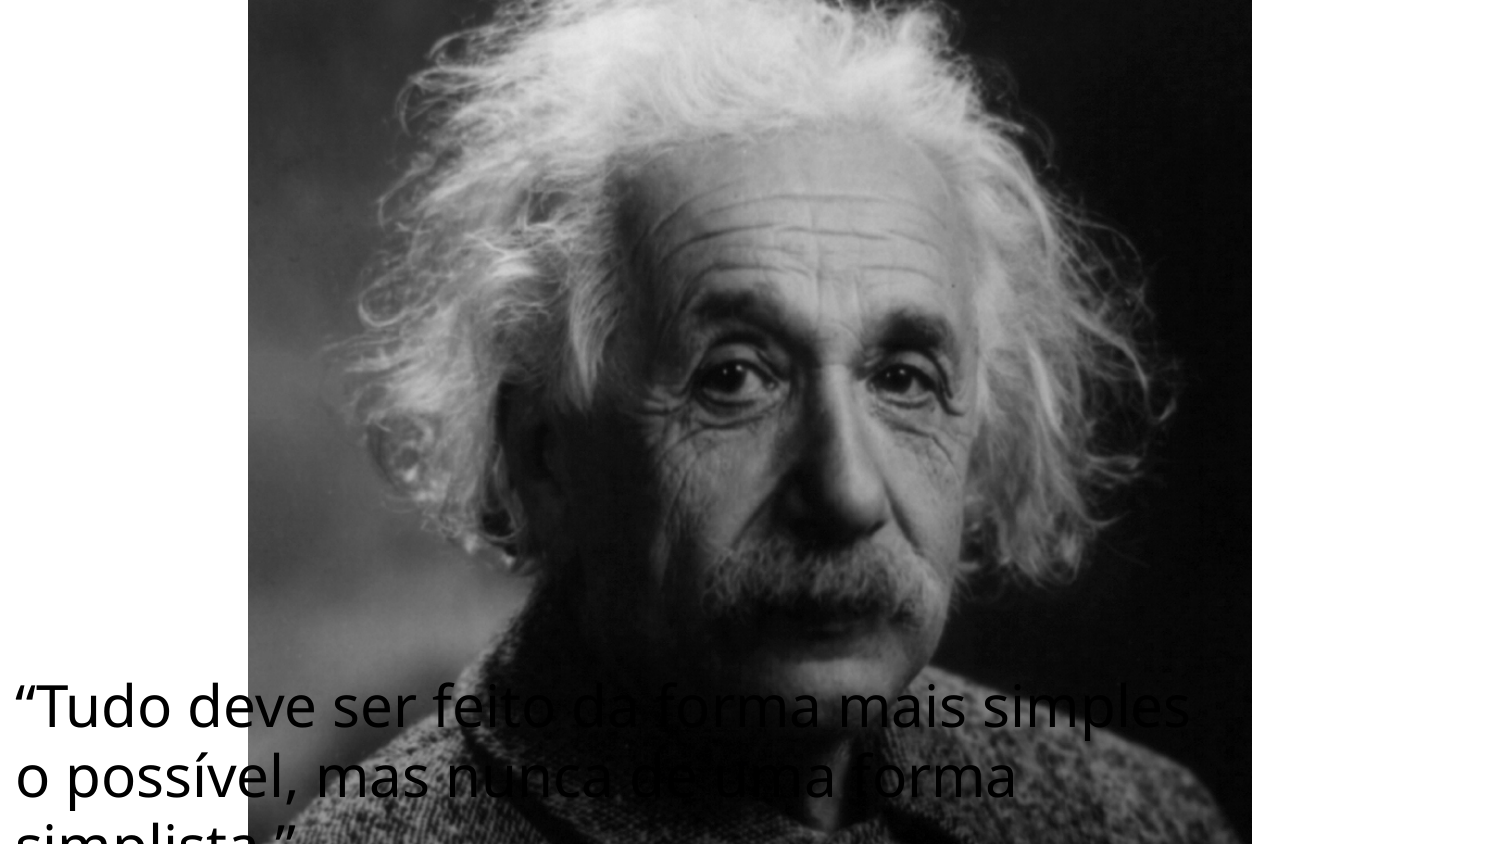

# “Tudo deve ser feito da forma mais simples o possível, mas nunca de uma forma simplista.”